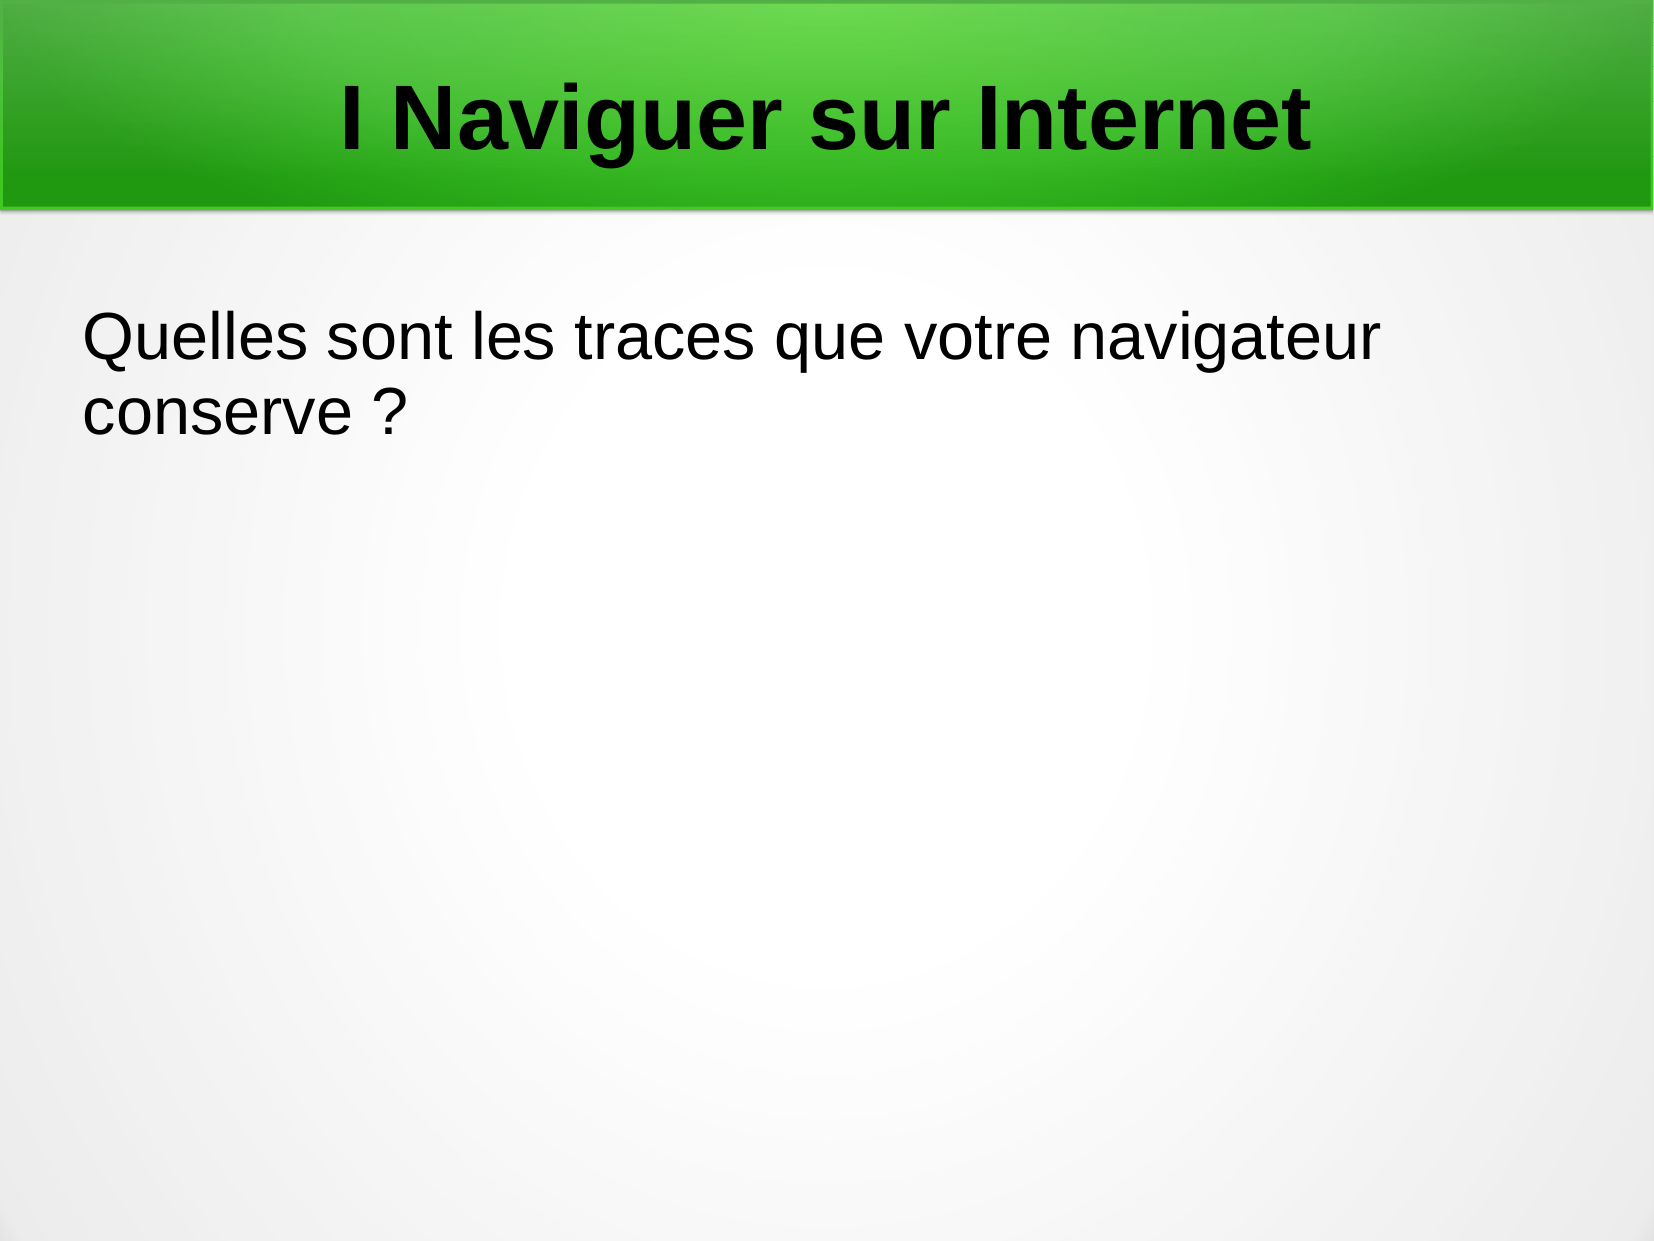

# I Naviguer sur Internet
Quelles sont les traces que votre navigateur conserve ?